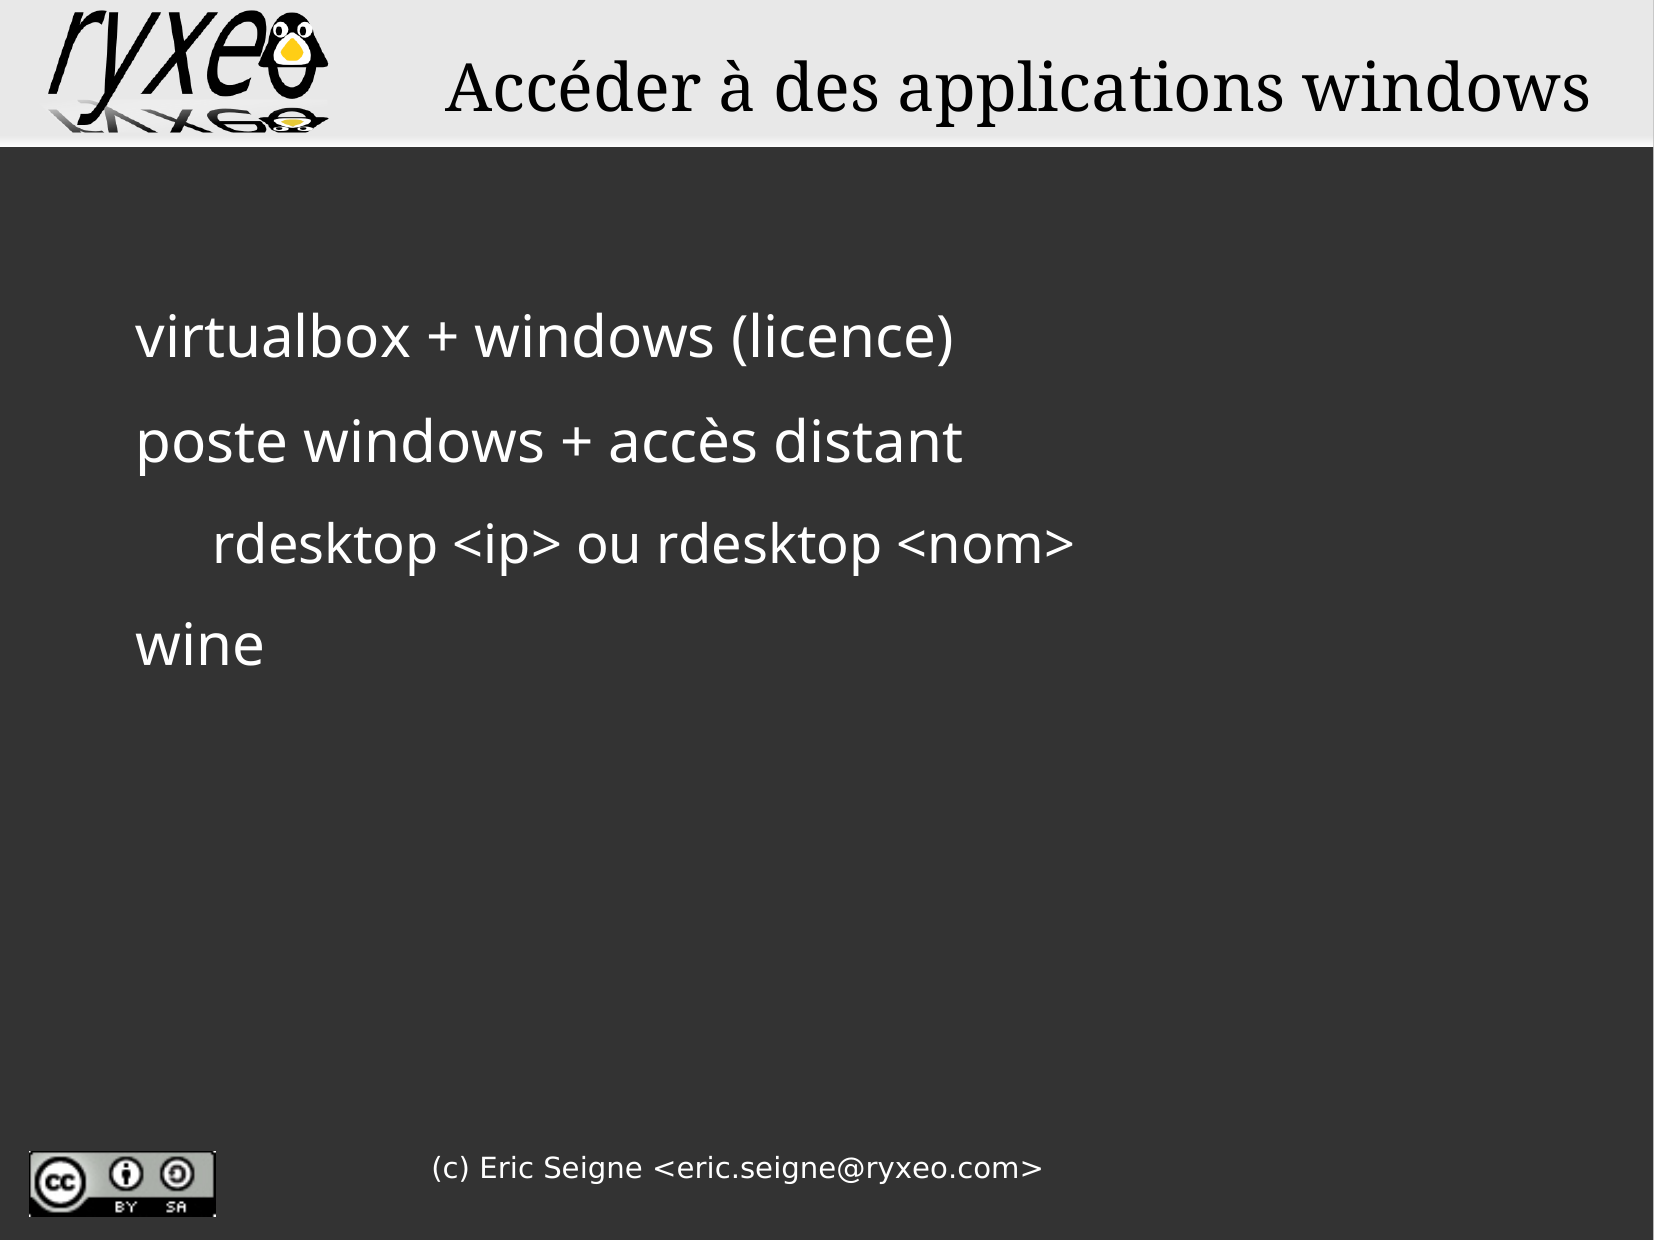

# Accéder à des applications windows
virtualbox + windows (licence)
poste windows + accès distant
rdesktop <ip> ou rdesktop <nom>
wine